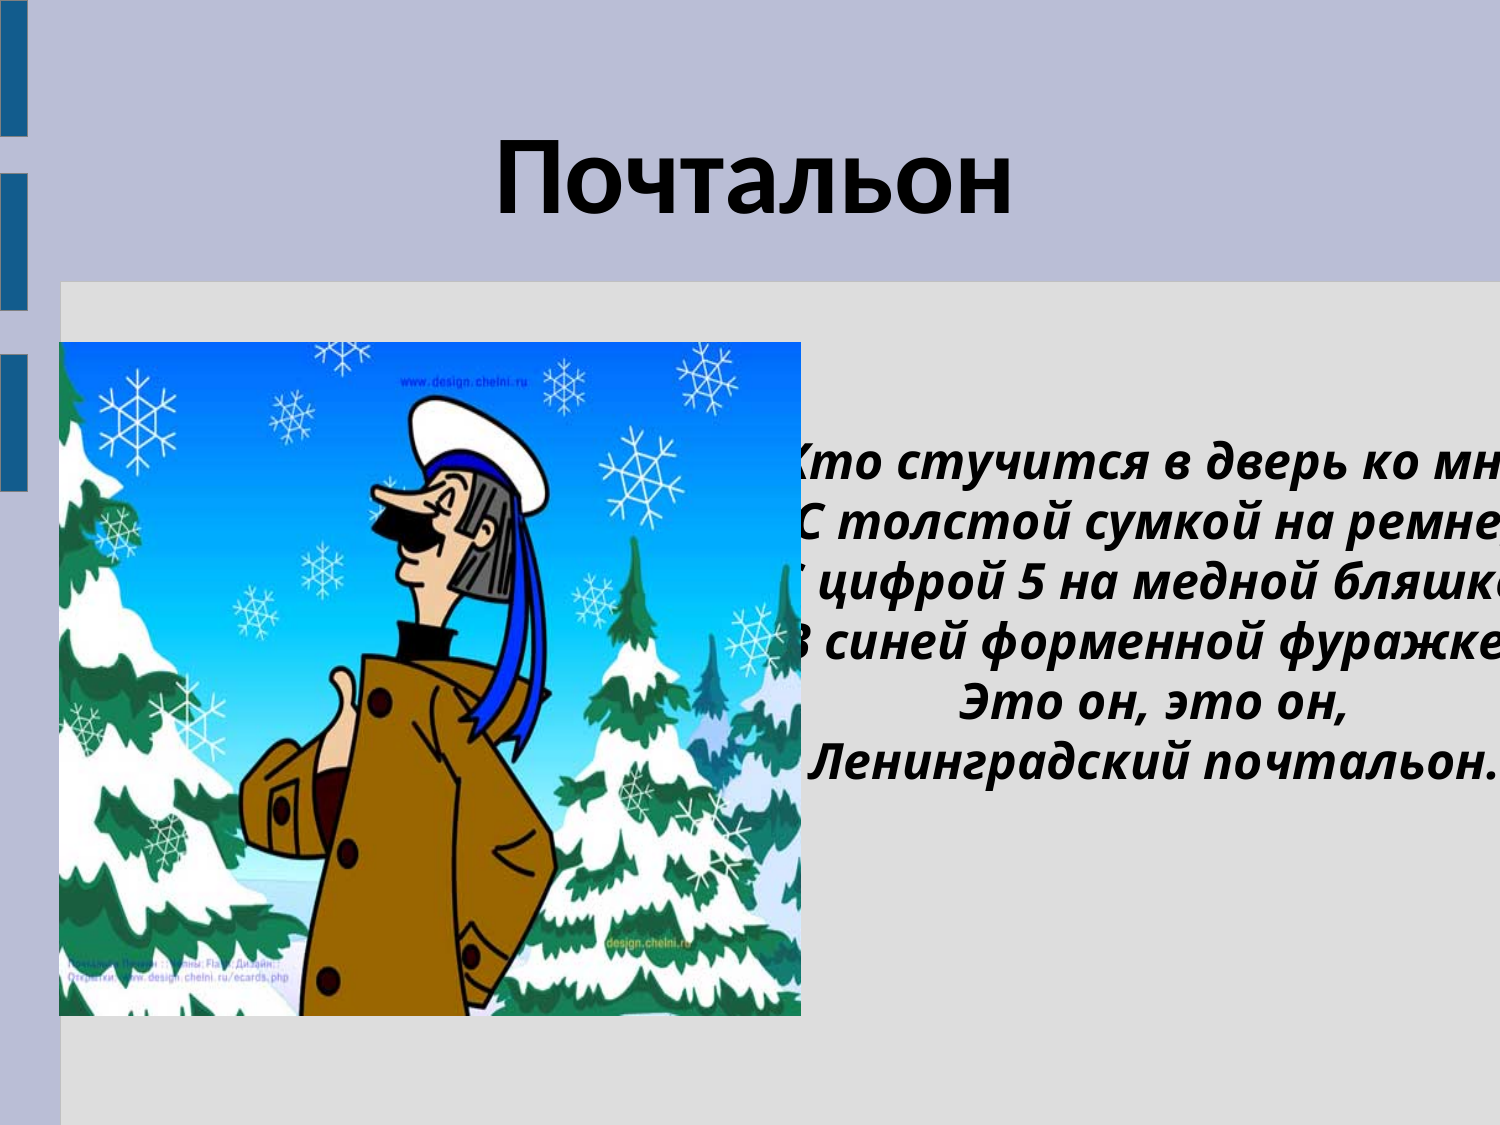

Почтальон
# Кто стучится в дверь ко мне С толстой сумкой на ремне, С цифрой 5 на медной бляшке, В синей форменной фуражке? Это он, это он, Ленинградский почтальон.